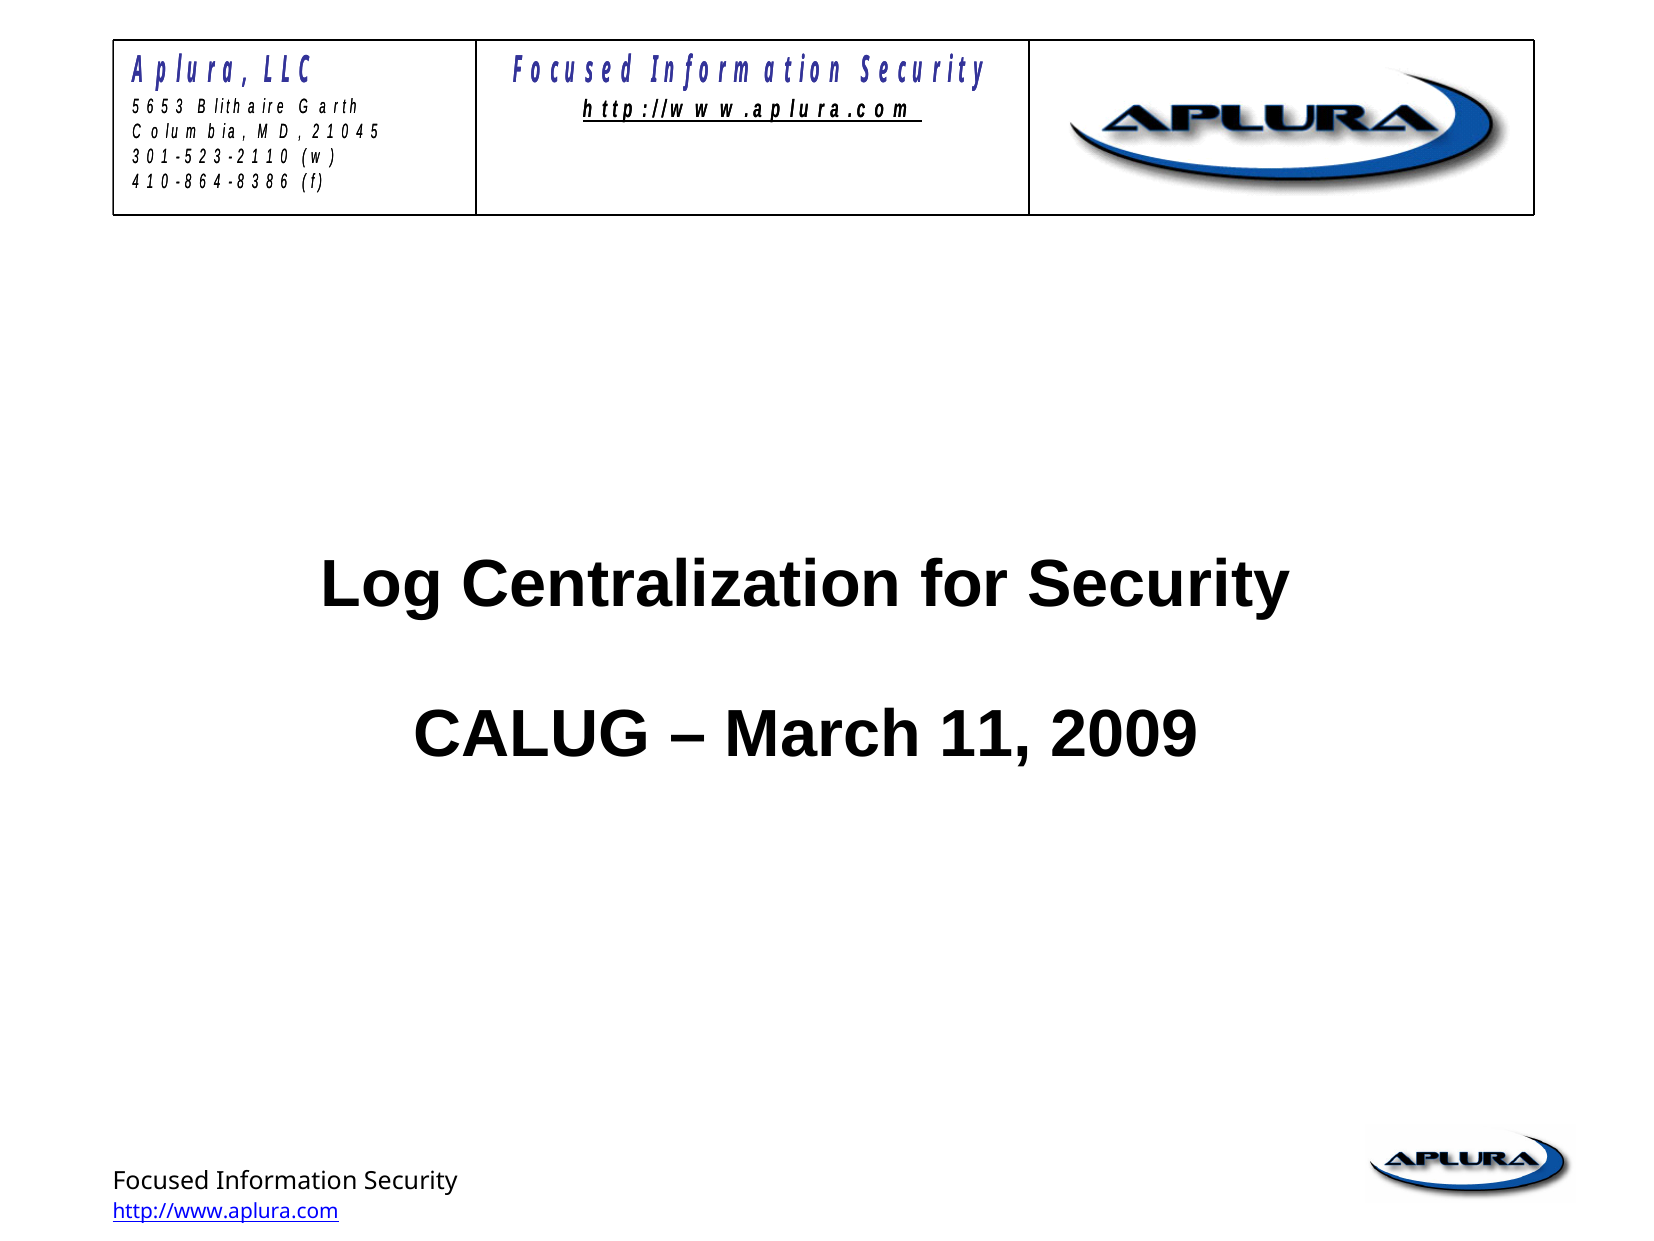

#
Log Centralization for Security
CALUG – March 11, 2009